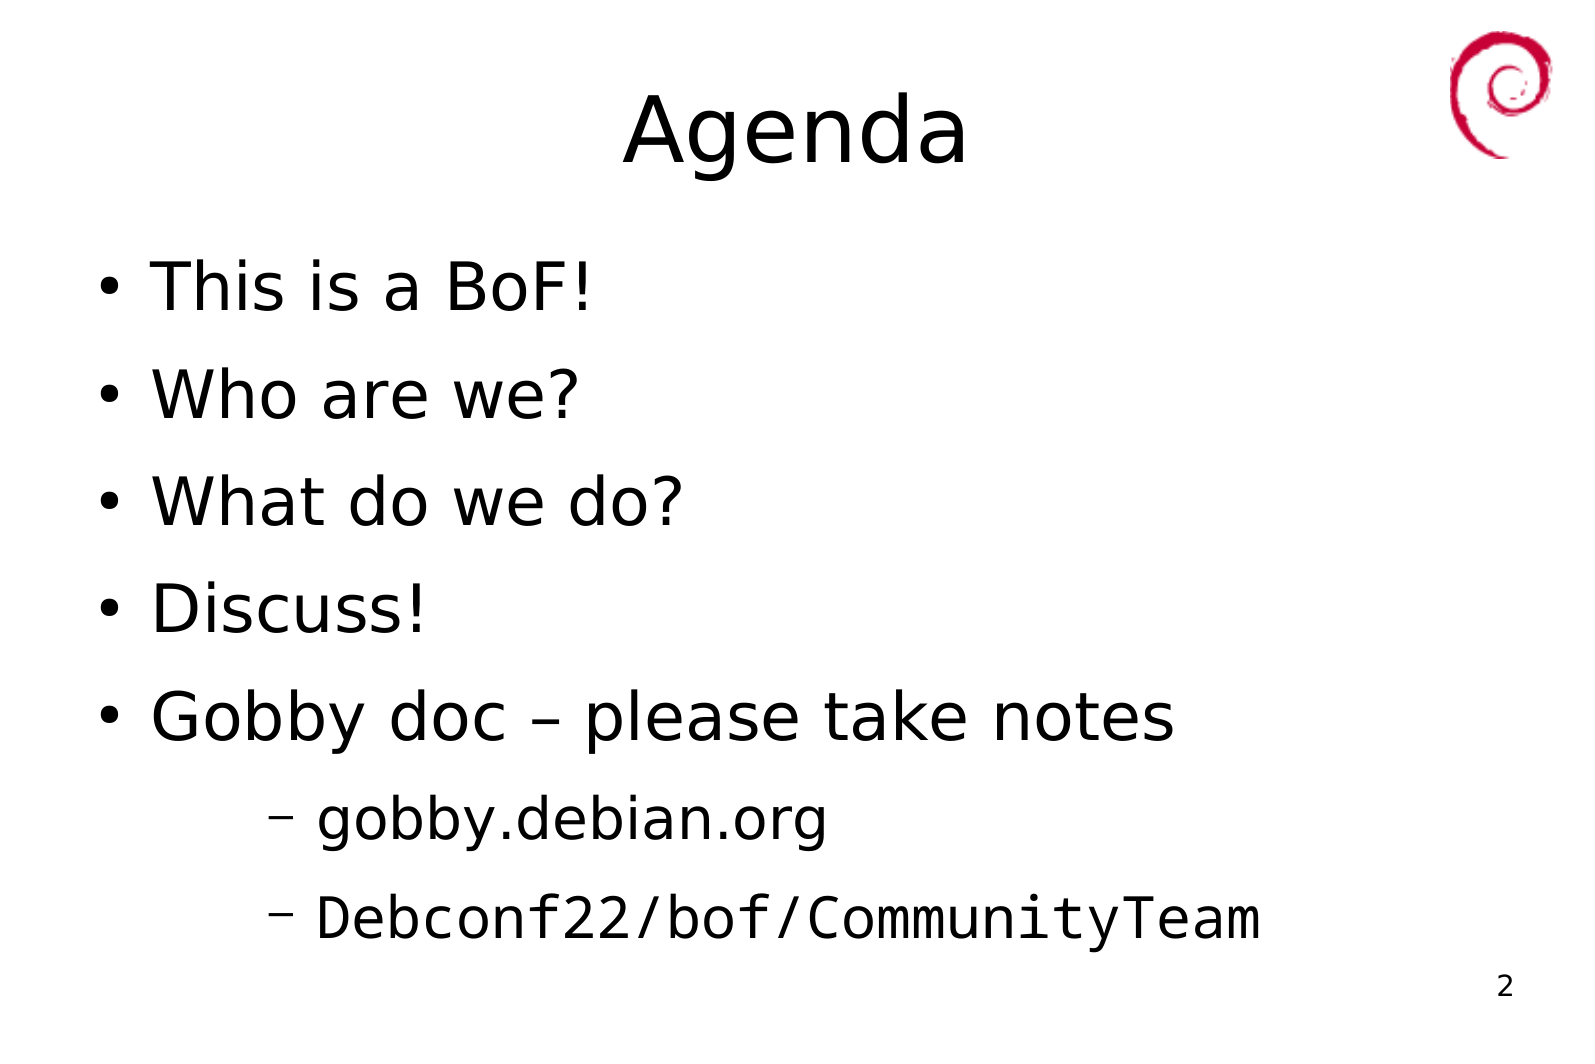

# Agenda
This is a BoF!
Who are we?
What do we do?
Discuss!
Gobby doc – please take notes
gobby.debian.org
Debconf22/bof/CommunityTeam
2